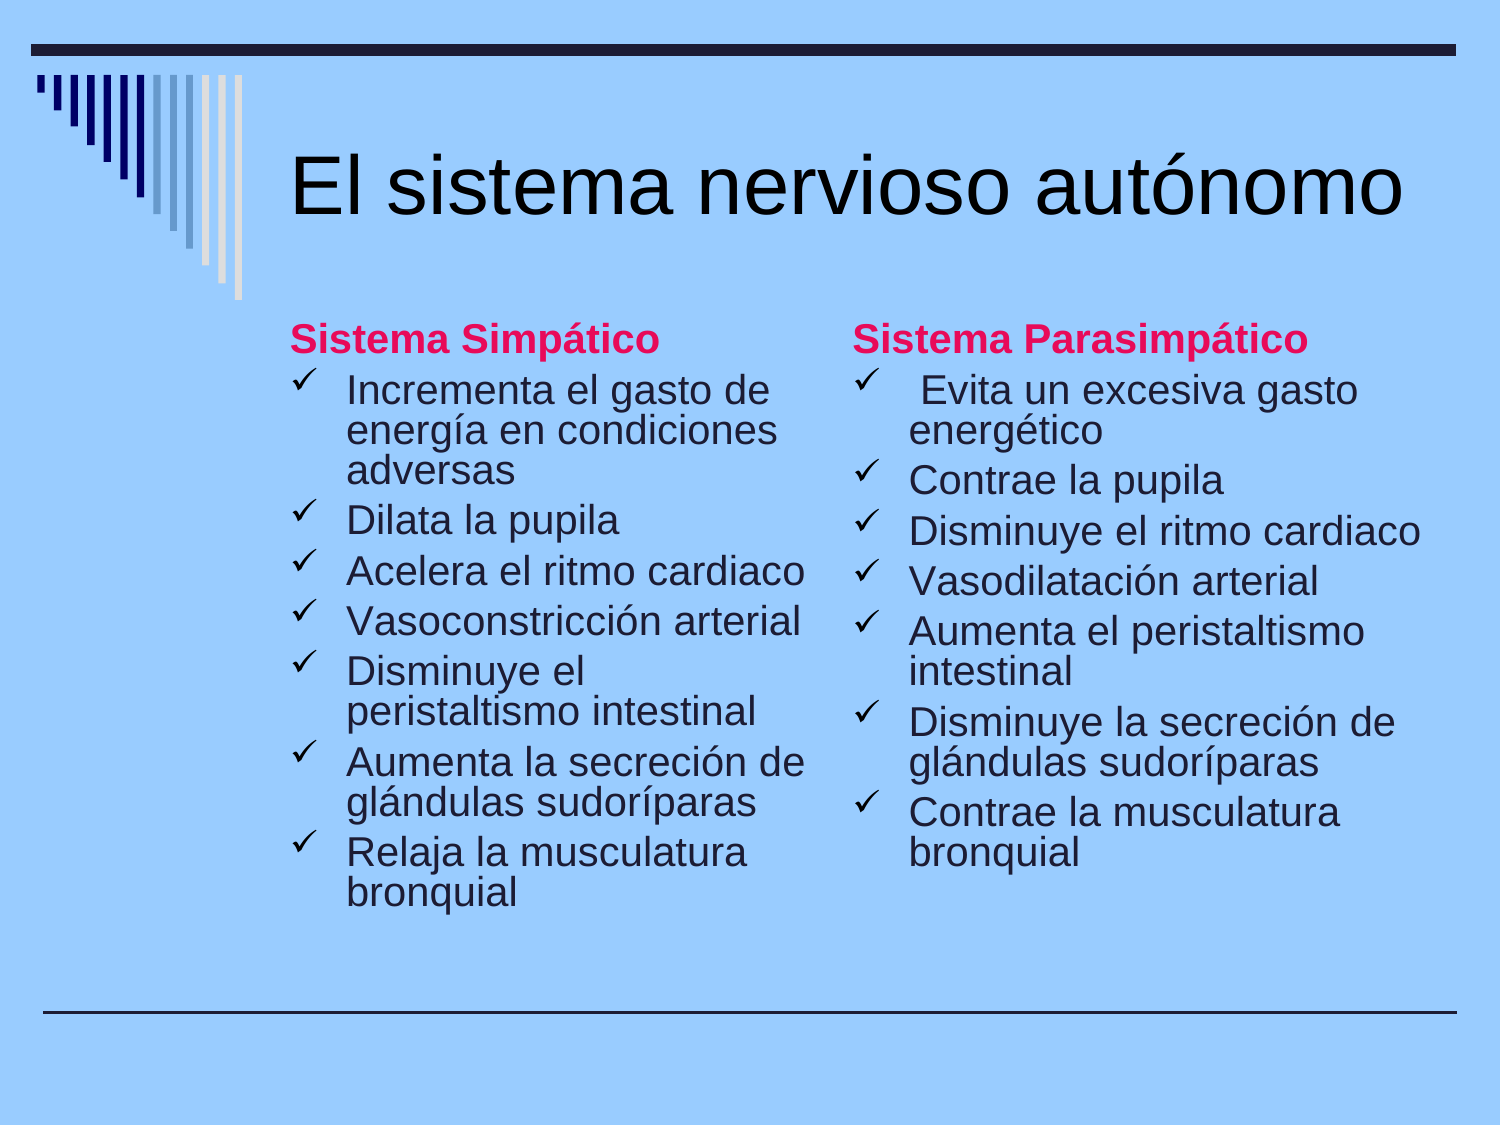

# El sistema nervioso autónomo
Sistema Simpático
Incrementa el gasto de energía en condiciones adversas
Dilata la pupila
Acelera el ritmo cardiaco
Vasoconstricción arterial
Disminuye el peristaltismo intestinal
Aumenta la secreción de glándulas sudoríparas
Relaja la musculatura bronquial
Sistema Parasimpático
 Evita un excesiva gasto energético
Contrae la pupila
Disminuye el ritmo cardiaco
Vasodilatación arterial
Aumenta el peristaltismo intestinal
Disminuye la secreción de glándulas sudoríparas
Contrae la musculatura bronquial